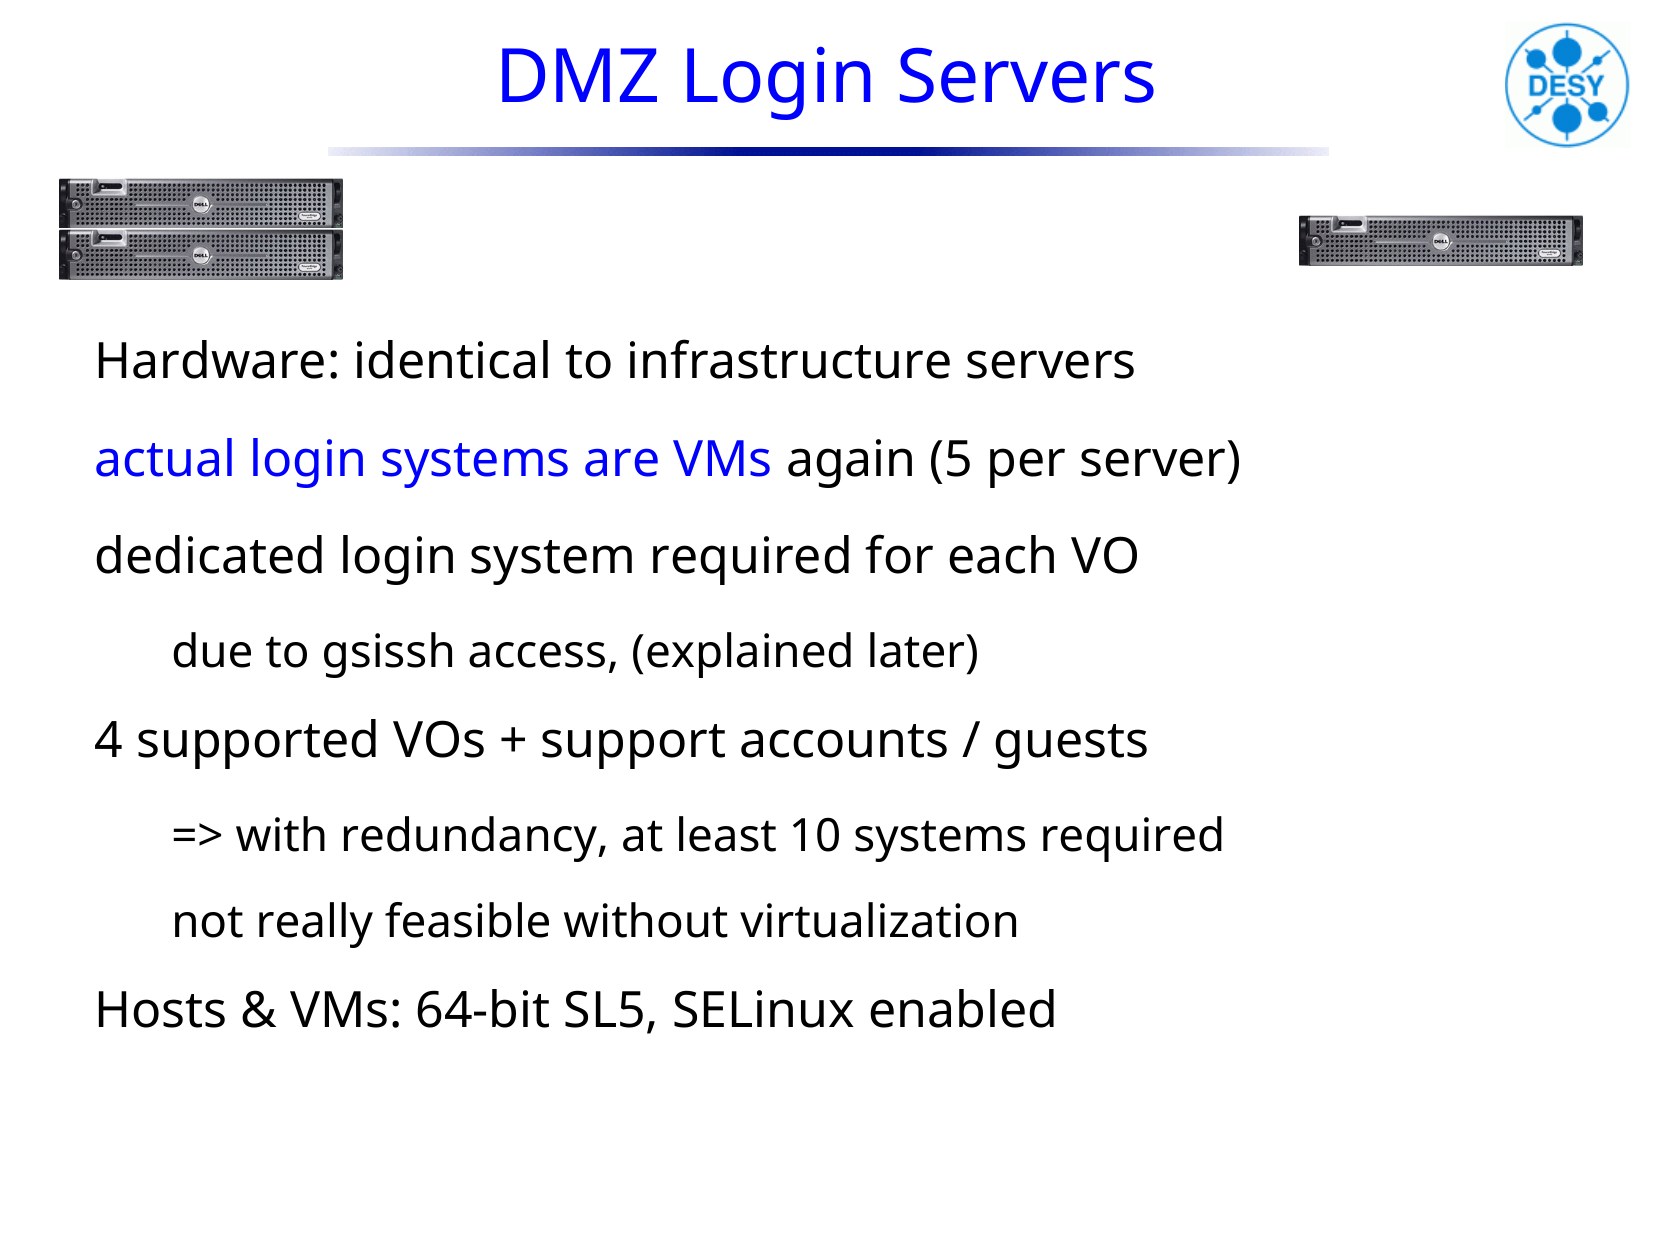

# DMZ Login Servers
Hardware: identical to infrastructure servers
actual login systems are VMs again (5 per server)
dedicated login system required for each VO
due to gsissh access, (explained later)
4 supported VOs + support accounts / guests
=> with redundancy, at least 10 systems required
not really feasible without virtualization
Hosts & VMs: 64-bit SL5, SELinux enabled